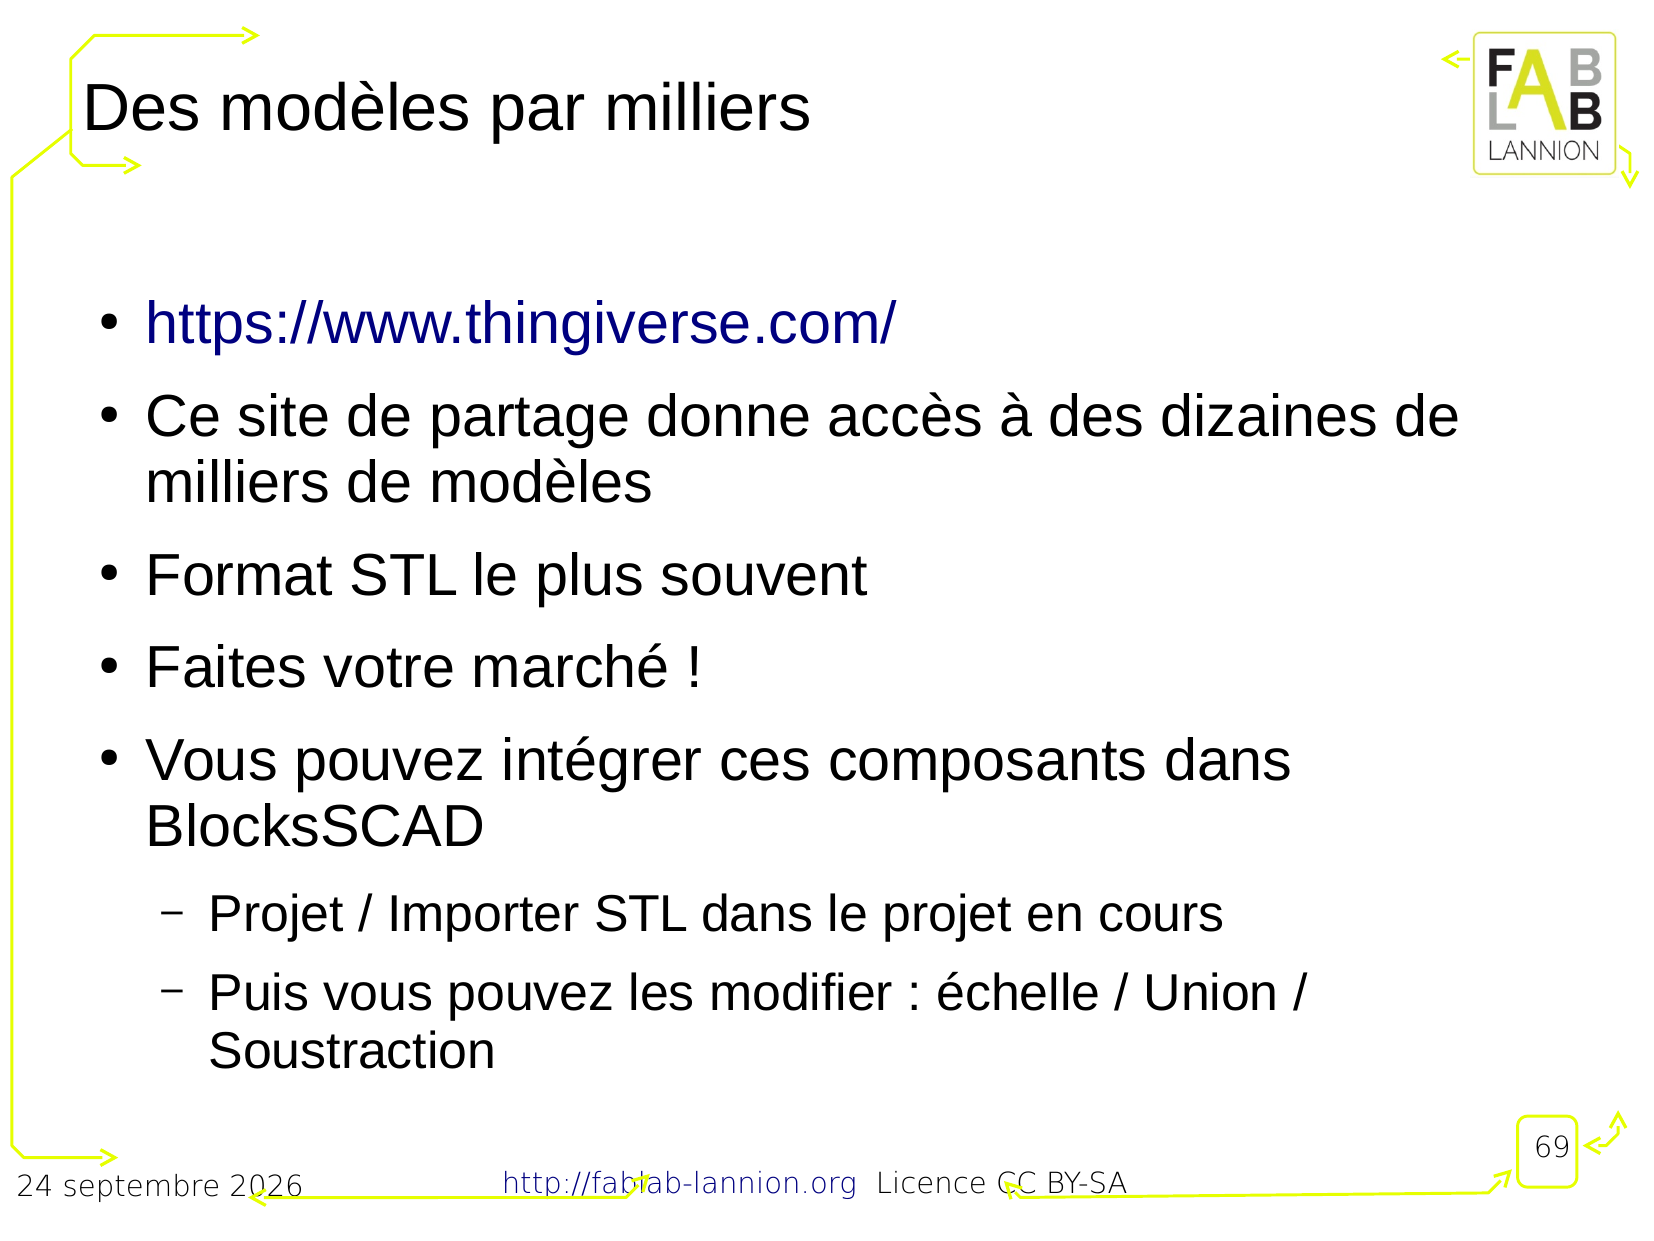

# Des modèles par milliers
https://www.thingiverse.com/
Ce site de partage donne accès à des dizaines de milliers de modèles
Format STL le plus souvent
Faites votre marché !
Vous pouvez intégrer ces composants dans BlocksSCAD
Projet / Importer STL dans le projet en cours
Puis vous pouvez les modifier : échelle / Union / Soustraction
69